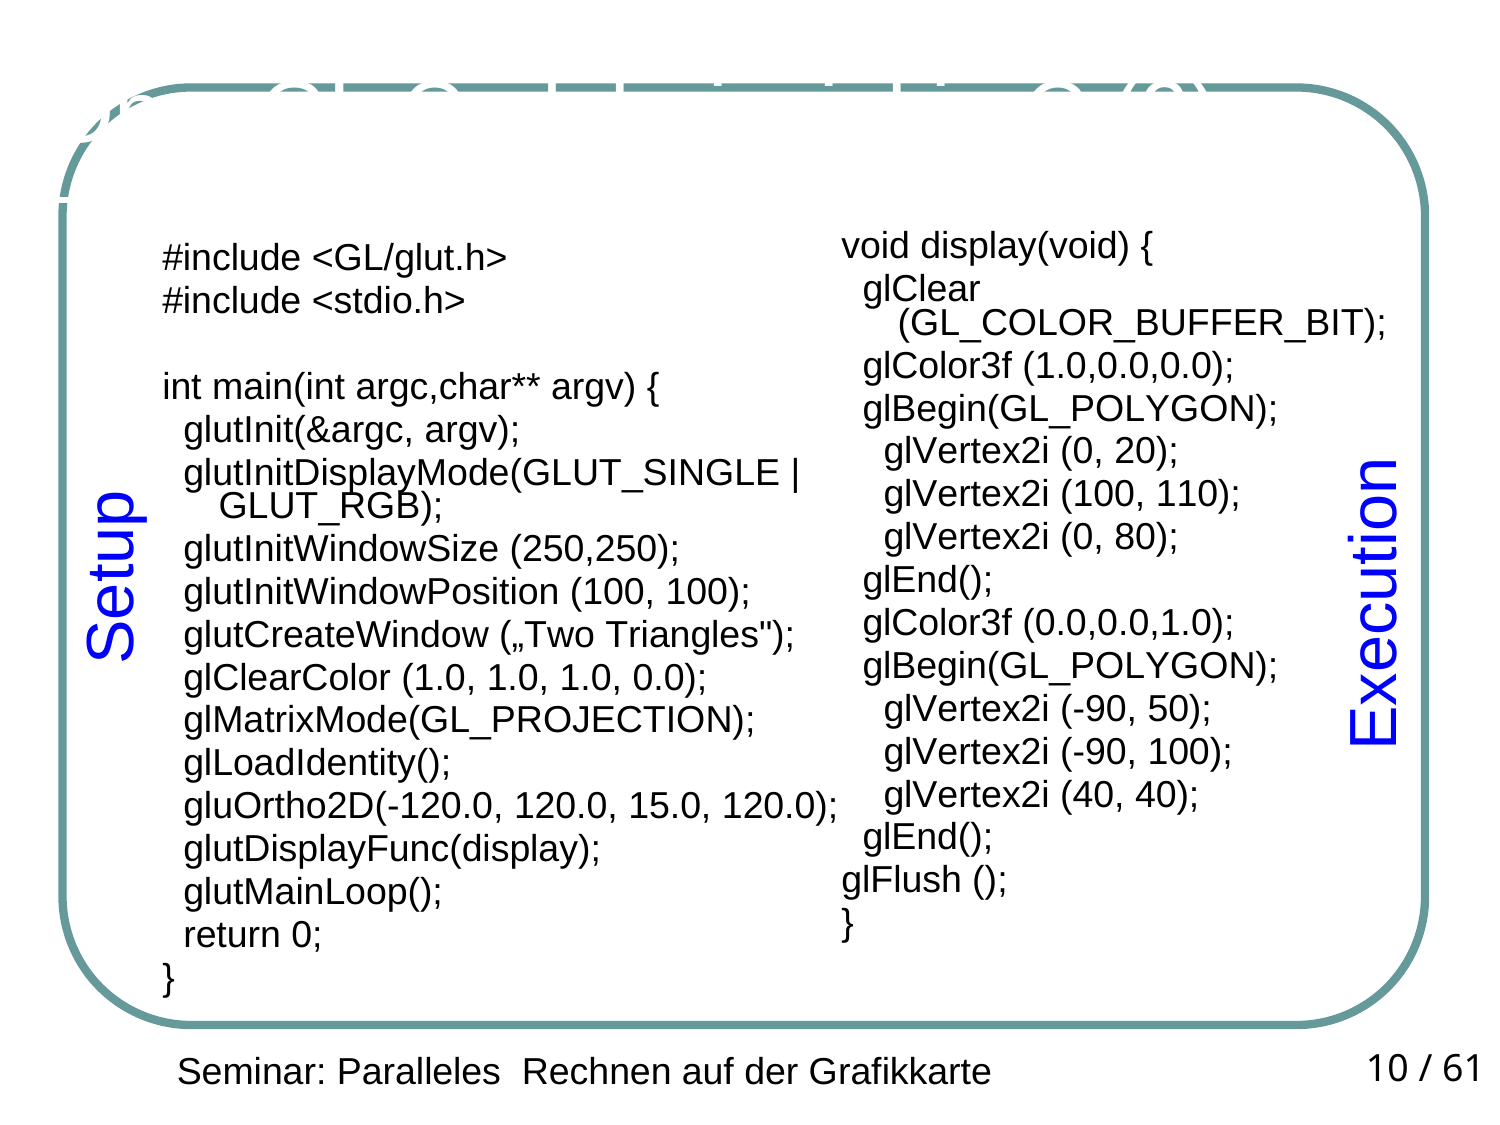

# OpenGL Codebeispiel in C (2)
void display(void) {
 glClear (GL_COLOR_BUFFER_BIT);
 glColor3f (1.0,0.0,0.0);
 glBegin(GL_POLYGON);
 glVertex2i (0, 20);
 glVertex2i (100, 110);
 glVertex2i (0, 80);
 glEnd();
 glColor3f (0.0,0.0,1.0);
 glBegin(GL_POLYGON);
 glVertex2i (-90, 50);
 glVertex2i (-90, 100);
 glVertex2i (40, 40);
 glEnd();
glFlush ();
}
#include <GL/glut.h>
#include <stdio.h>
int main(int argc,char** argv) {
 glutInit(&argc, argv);
 glutInitDisplayMode(GLUT_SINGLE |GLUT_RGB);
 glutInitWindowSize (250,250);
 glutInitWindowPosition (100, 100);
 glutCreateWindow („Two Triangles");
 glClearColor (1.0, 1.0, 1.0, 0.0);
 glMatrixMode(GL_PROJECTION);
 glLoadIdentity();
 gluOrtho2D(-120.0, 120.0, 15.0, 120.0);
 glutDisplayFunc(display);
 glutMainLoop();
 return 0;
}
Setup
Execution
Seminar: Paralleles Rechnen auf der Grafikkarte
10